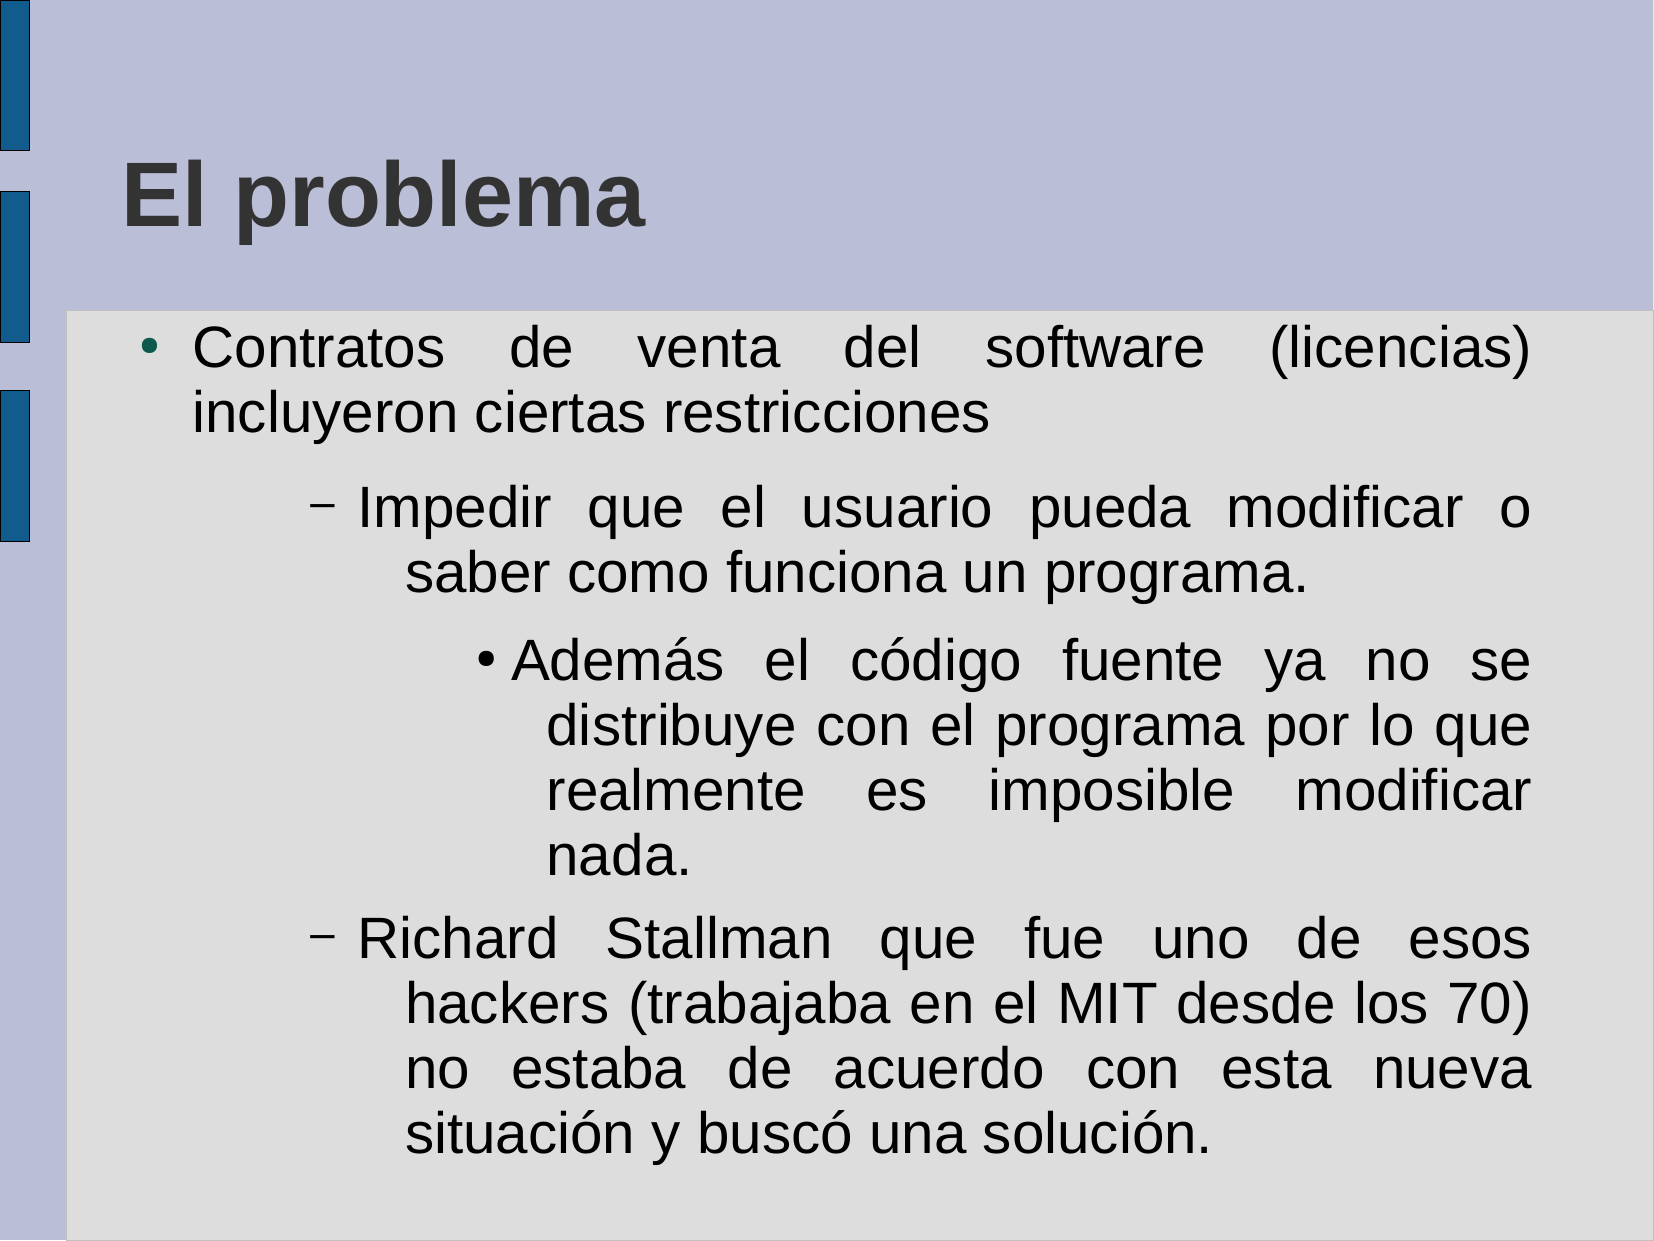

# El problema
Contratos de venta del software (licencias) incluyeron ciertas restricciones
Impedir que el usuario pueda modificar o saber como funciona un programa.
Además el código fuente ya no se distribuye con el programa por lo que realmente es imposible modificar nada.
Richard Stallman que fue uno de esos hackers (trabajaba en el MIT desde los 70) no estaba de acuerdo con esta nueva situación y buscó una solución.